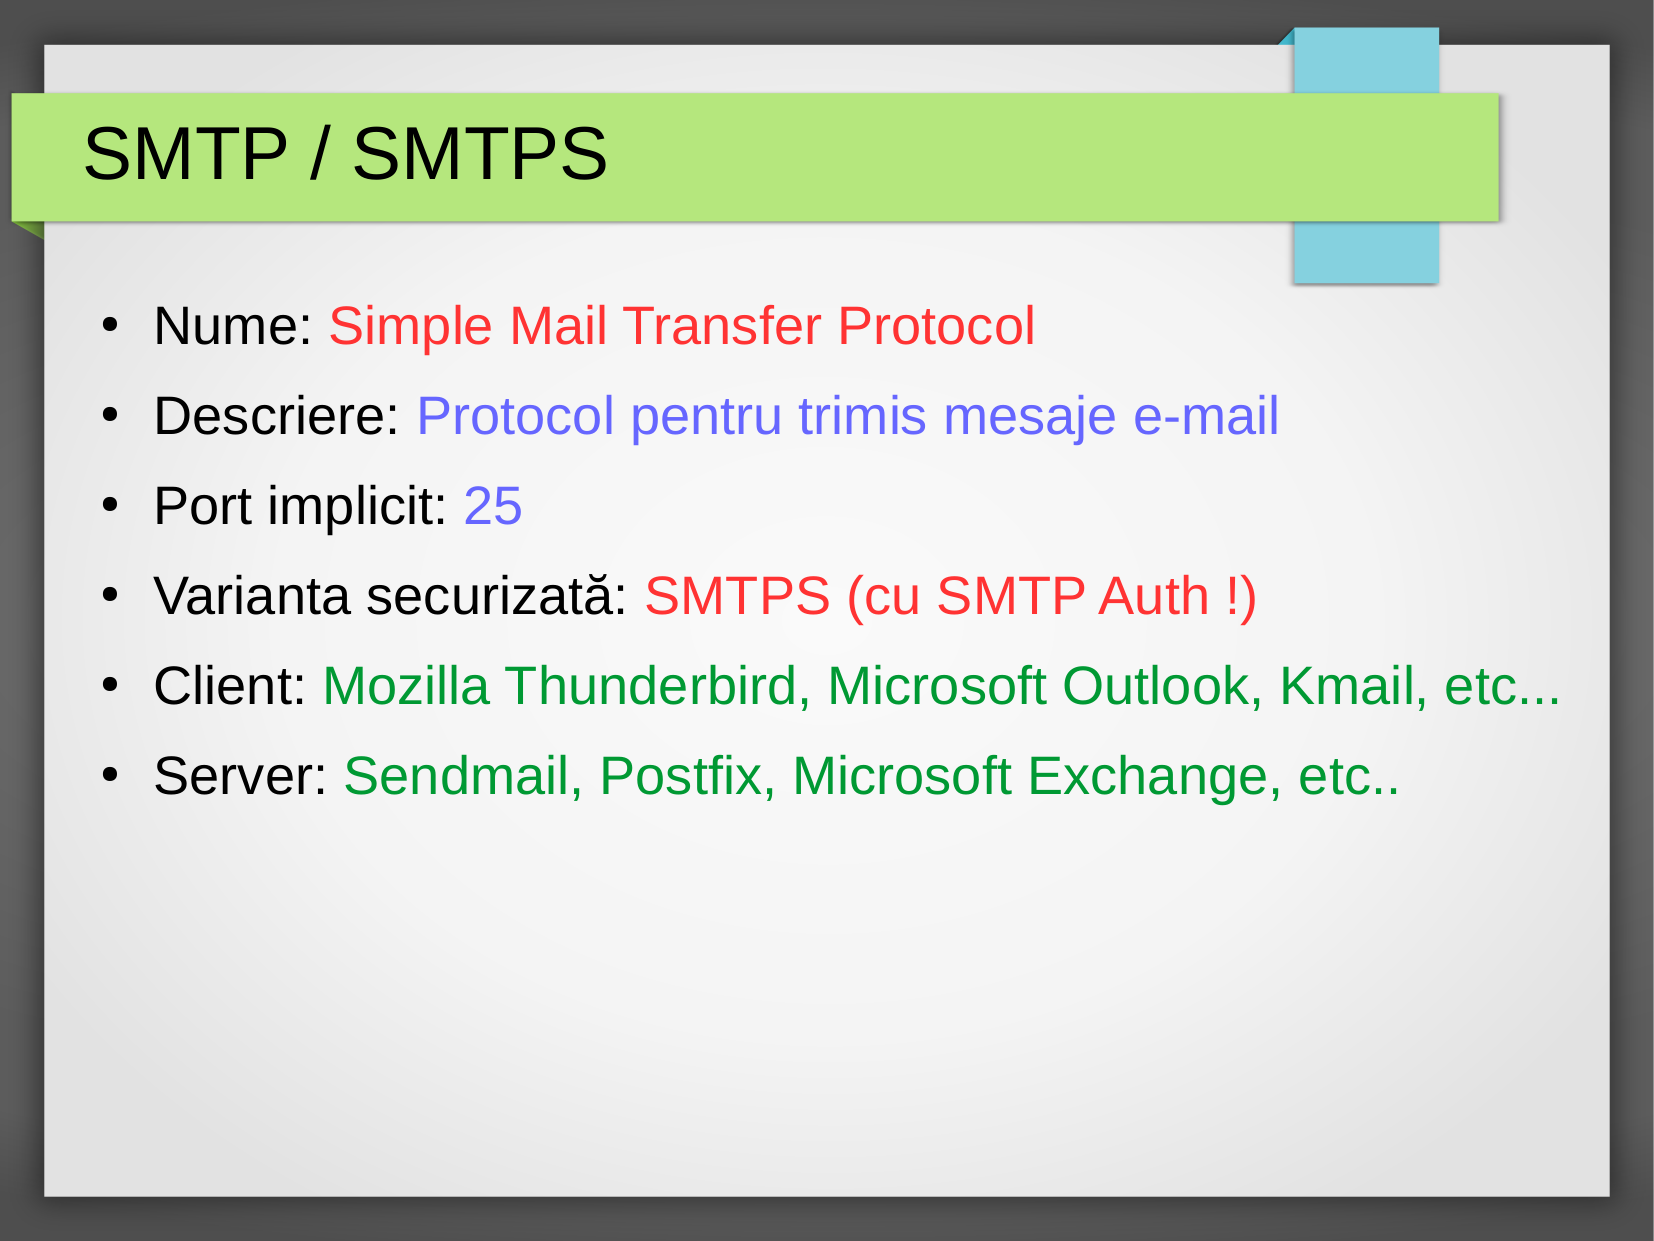

# SMTP / SMTPS
Nume: Simple Mail Transfer Protocol
Descriere: Protocol pentru trimis mesaje e-mail
Port implicit: 25
Varianta securizată: SMTPS (cu SMTP Auth !)
Client: Mozilla Thunderbird, Microsoft Outlook, Kmail, etc...
Server: Sendmail, Postfix, Microsoft Exchange, etc..